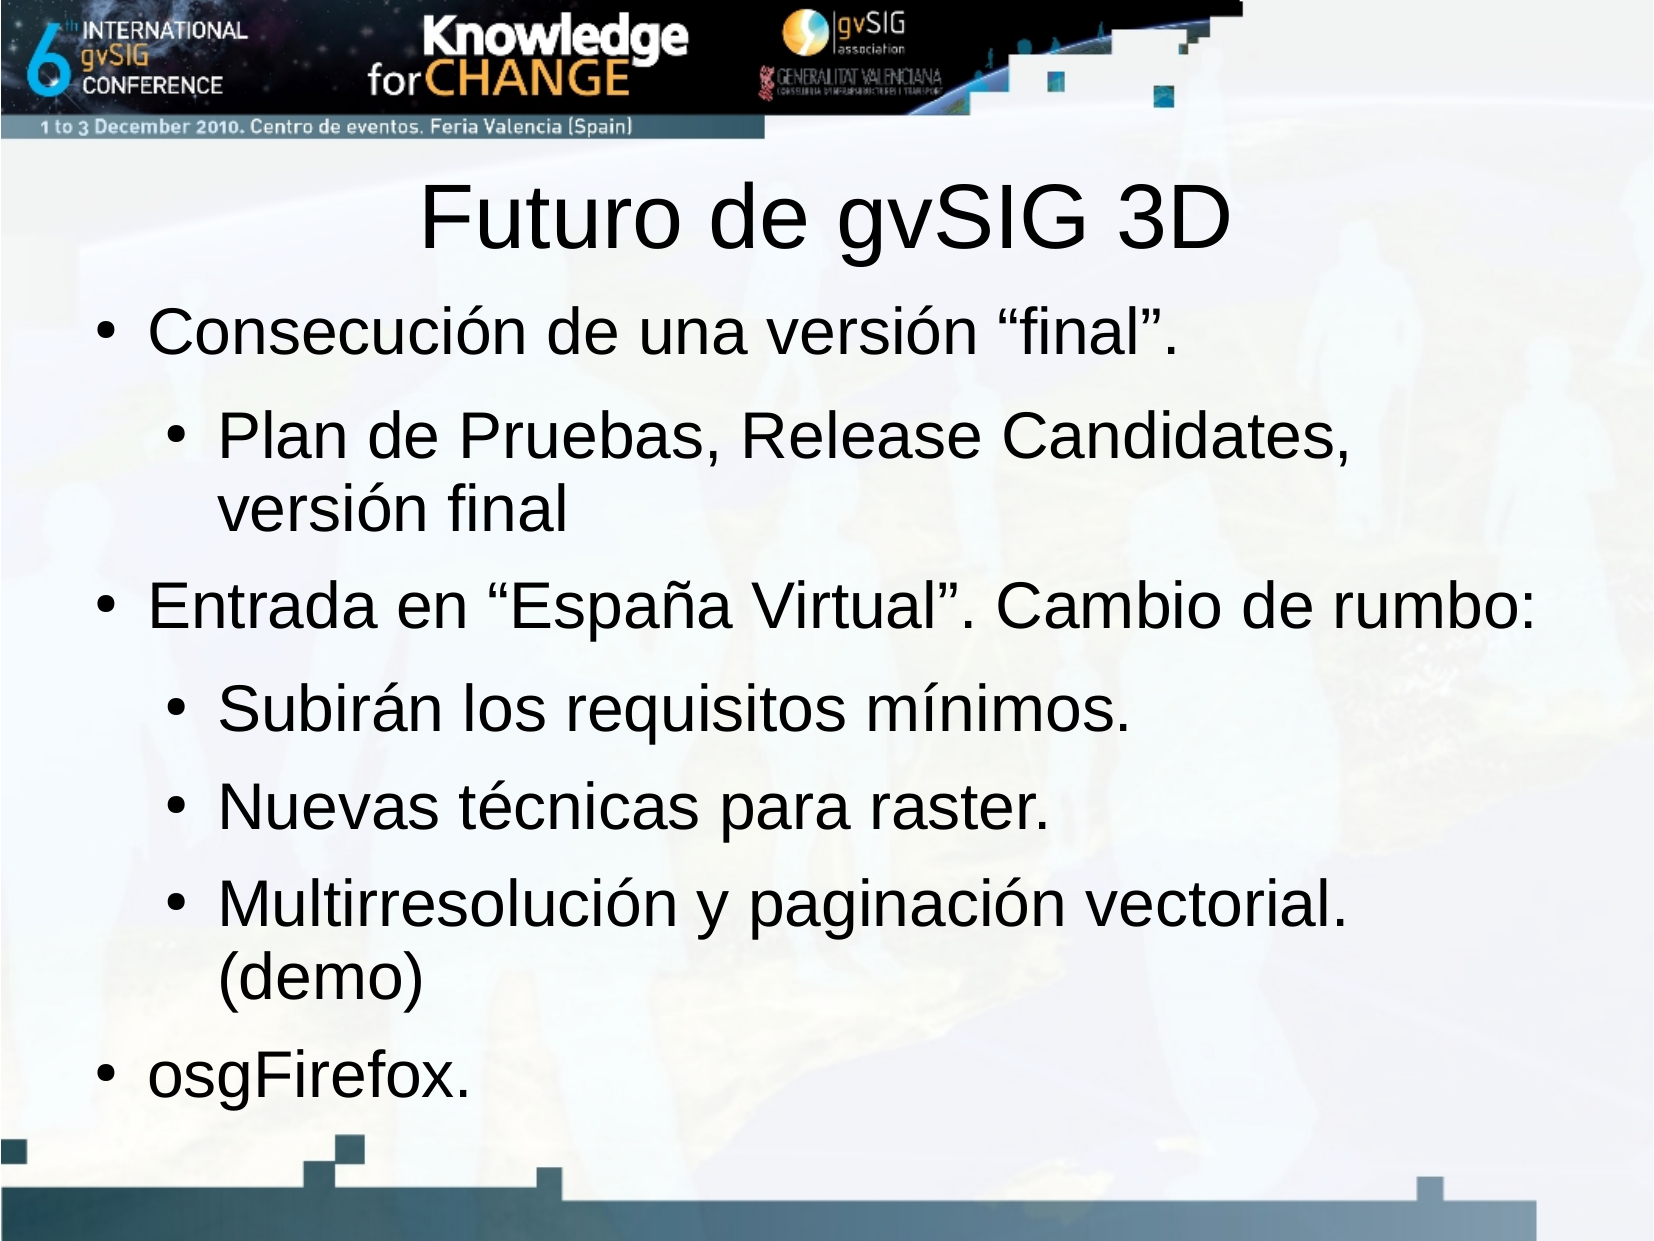

# Futuro de gvSIG 3D
Consecución de una versión “final”.
Plan de Pruebas, Release Candidates, versión final
Entrada en “España Virtual”. Cambio de rumbo:
Subirán los requisitos mínimos.
Nuevas técnicas para raster.
Multirresolución y paginación vectorial. (demo)
osgFirefox.